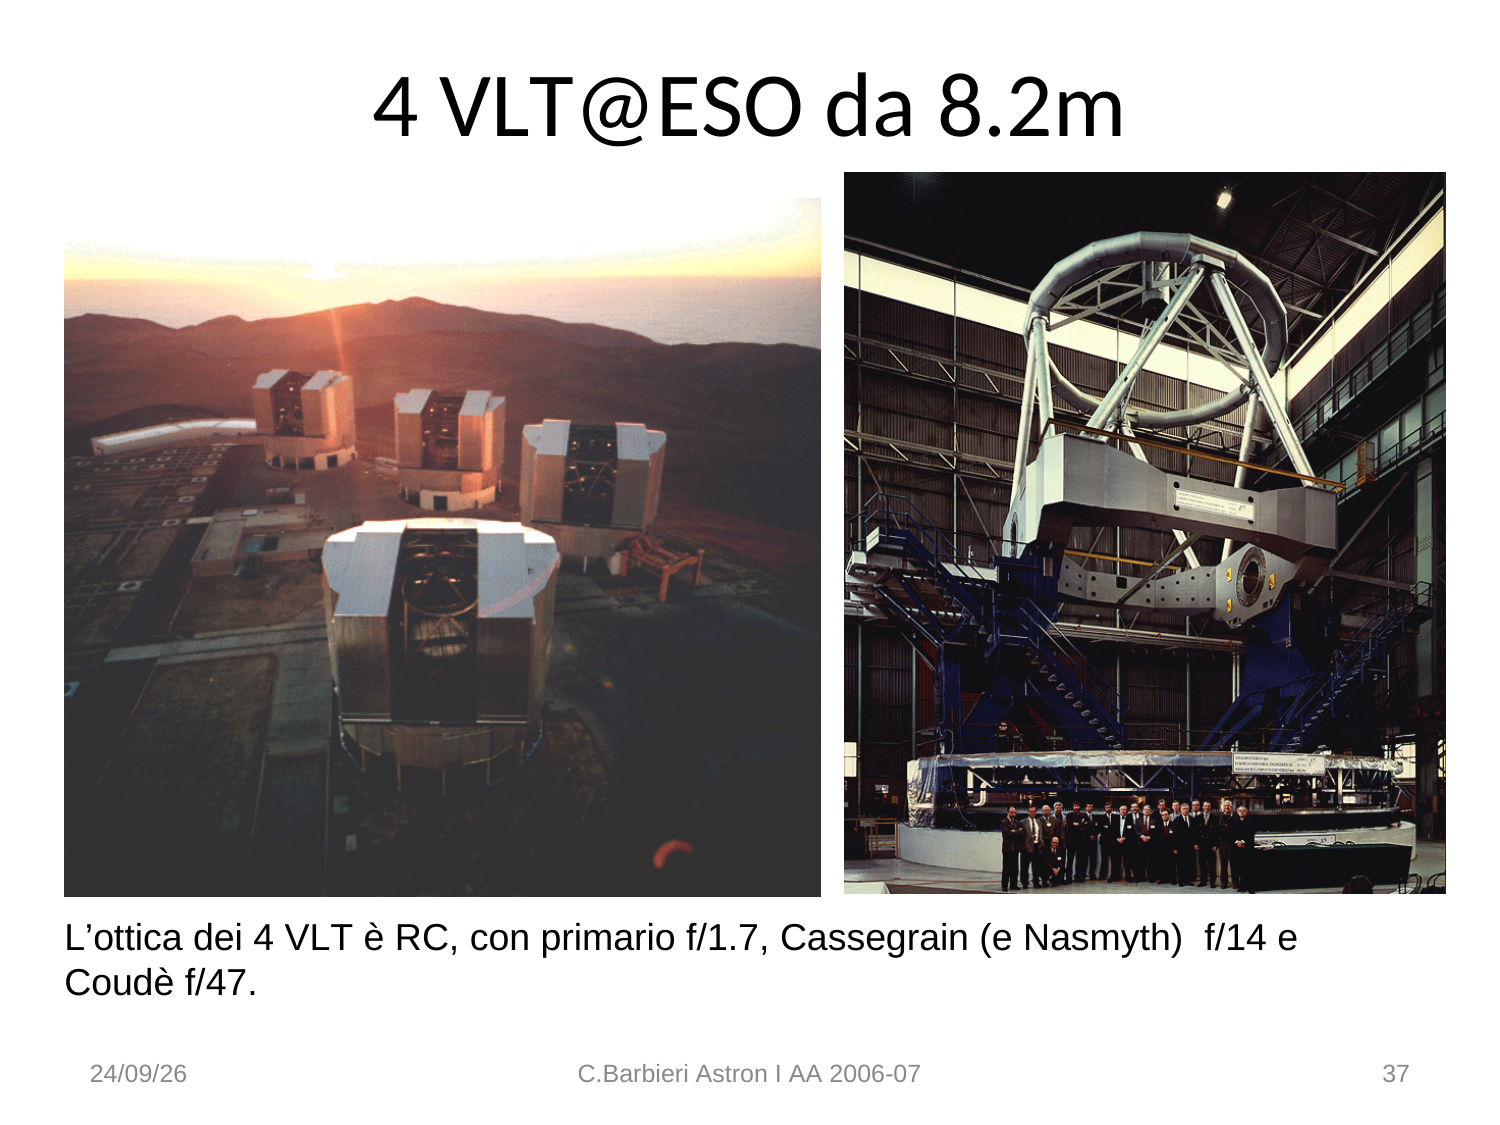

# 4 VLT@ESO da 8.2m
L’ottica dei 4 VLT è RC, con primario f/1.7, Cassegrain (e Nasmyth) f/14 e Coudè f/47.
C.Barbieri Astron I AA 2006-07